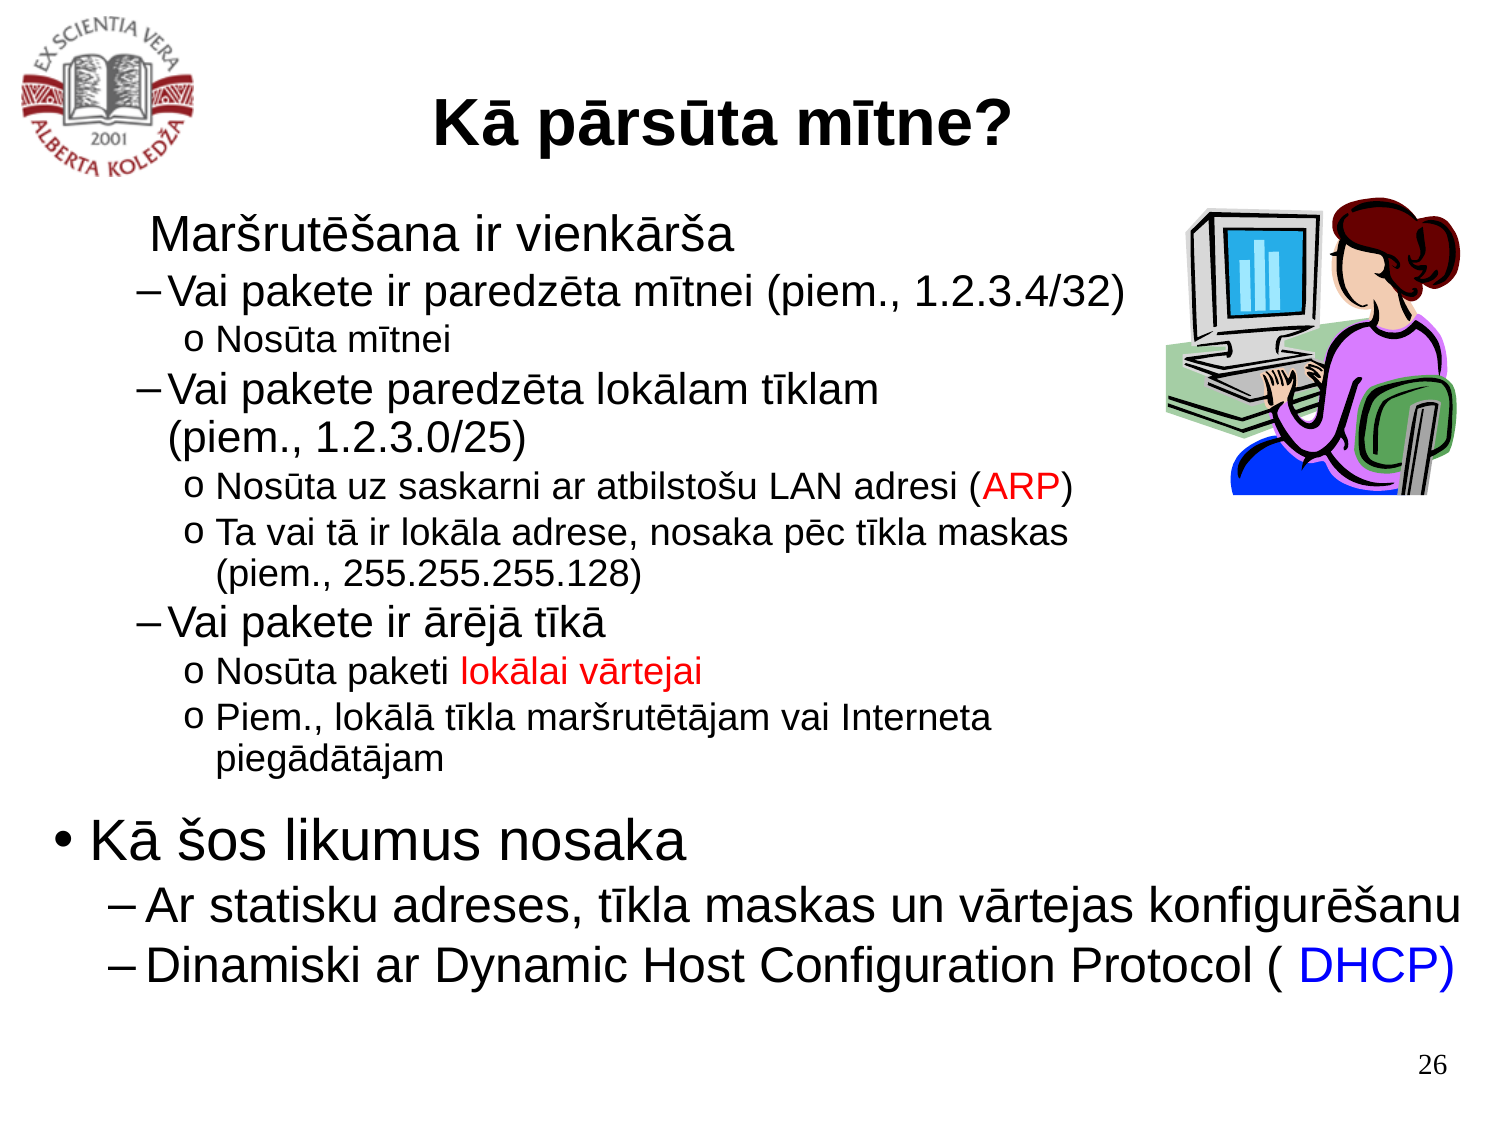

# Kā pārsūta mītne?
Maršrutēšana ir vienkārša
Vai pakete ir paredzēta mītnei (piem., 1.2.3.4/32)
Nosūta mītnei
Vai pakete paredzēta lokālam tīklam
(piem., 1.2.3.0/25)
Nosūta uz saskarni ar atbilstošu LAN adresi (ARP)
Ta vai tā ir lokāla adrese, nosaka pēc tīkla maskas
(piem., 255.255.255.128)
Vai pakete ir ārējā tīkā
Nosūta paketi lokālai vārtejai
Piem., lokālā tīkla maršrutētājam vai Interneta piegādātājam
Kā šos likumus nosaka
Ar statisku adreses, tīkla maskas un vārtejas konfigurēšanu
Dinamiski ar Dynamic Host Configuration Protocol ( DHCP)